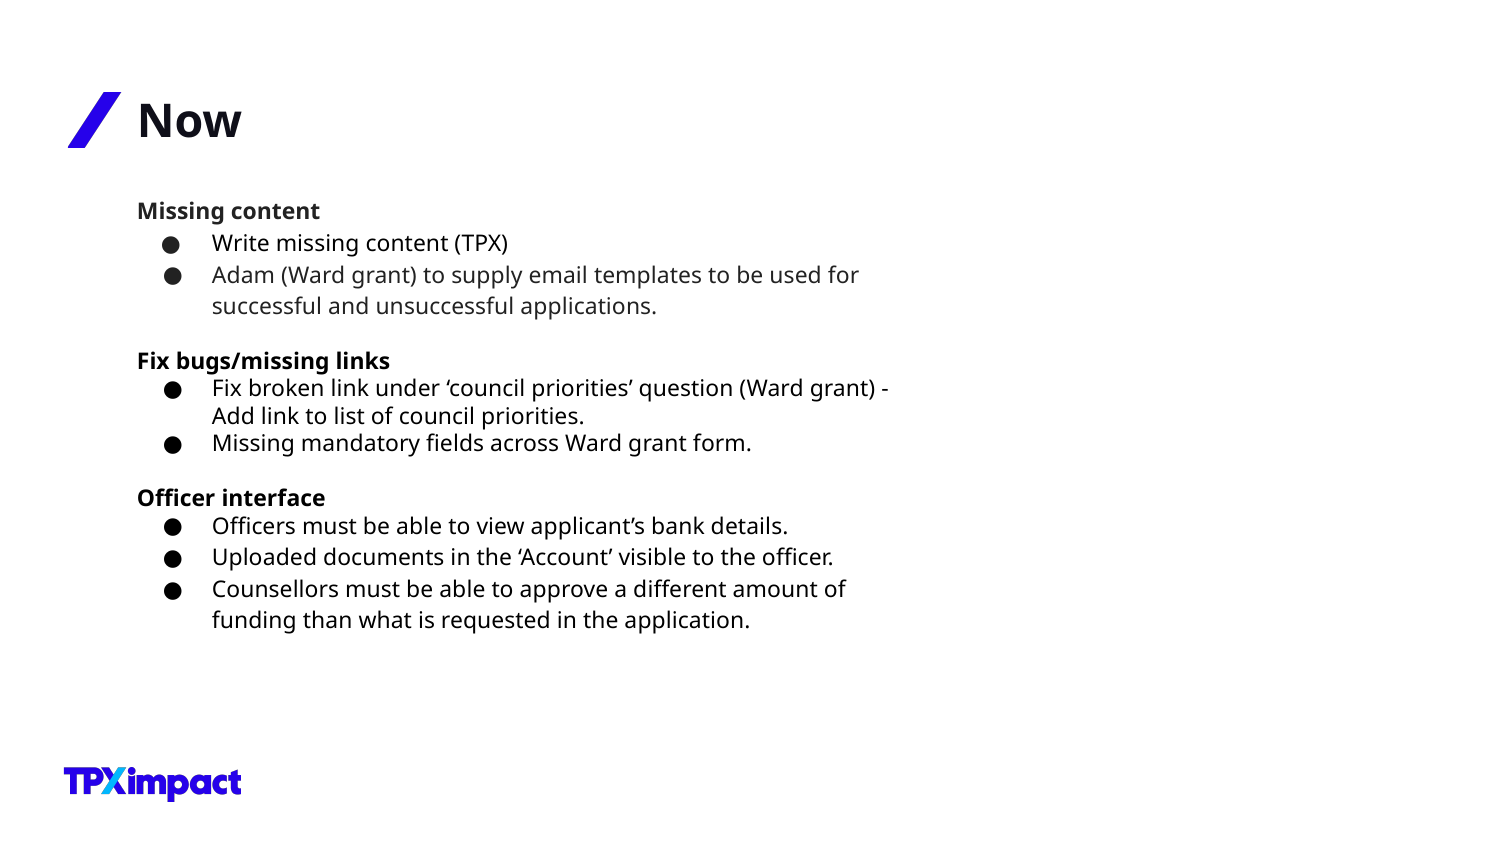

# Now
Missing content
Write missing content (TPX)
Adam (Ward grant) to supply email templates to be used for successful and unsuccessful applications.
Fix bugs/missing links
Fix broken link under ‘council priorities’ question (Ward grant) - Add link to list of council priorities.
Missing mandatory fields across Ward grant form.
Officer interface
Officers must be able to view applicant’s bank details.
Uploaded documents in the ‘Account’ visible to the officer.
Counsellors must be able to approve a different amount of funding than what is requested in the application.